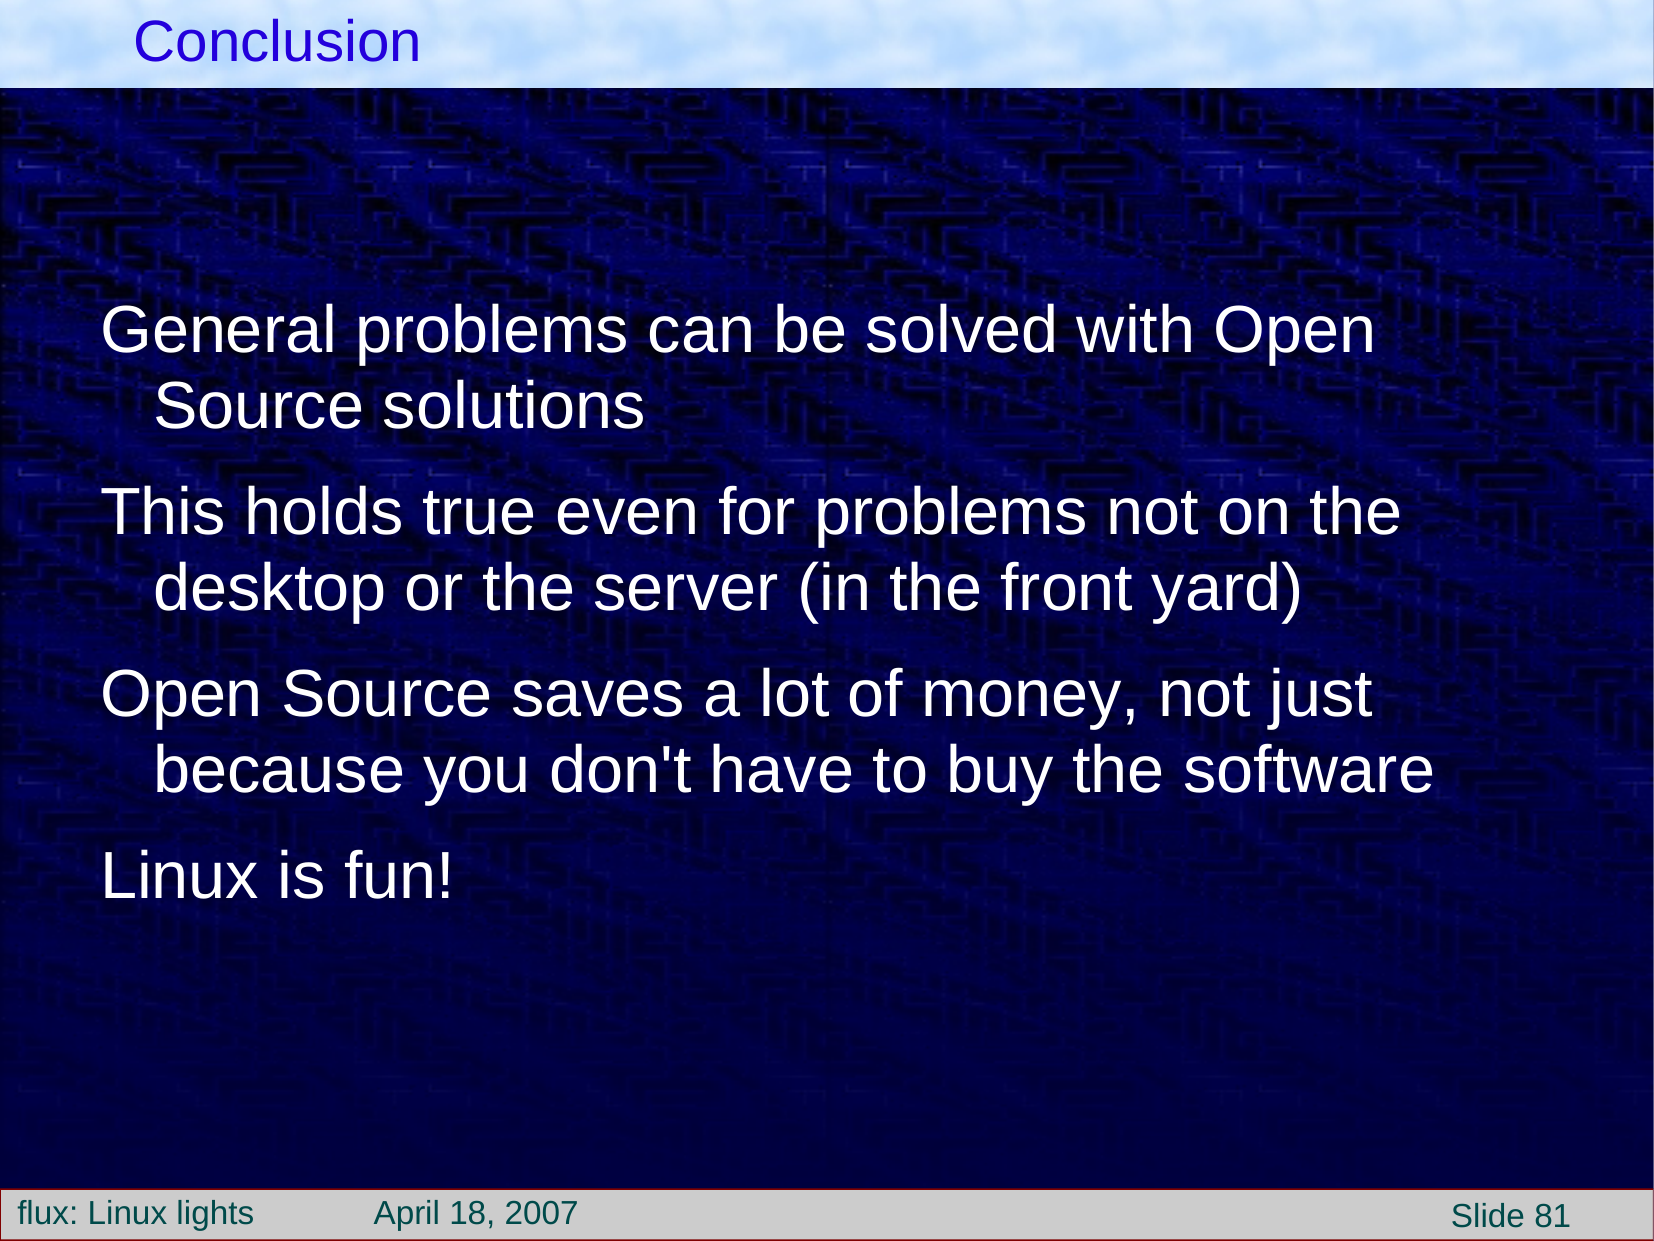

Conclusion
# General problems can be solved with Open Source solutions
This holds true even for problems not on the desktop or the server (in the front yard)
Open Source saves a lot of money, not just because you don't have to buy the software
Linux is fun!
flux: Linux lights	April 18, 2007
Slide